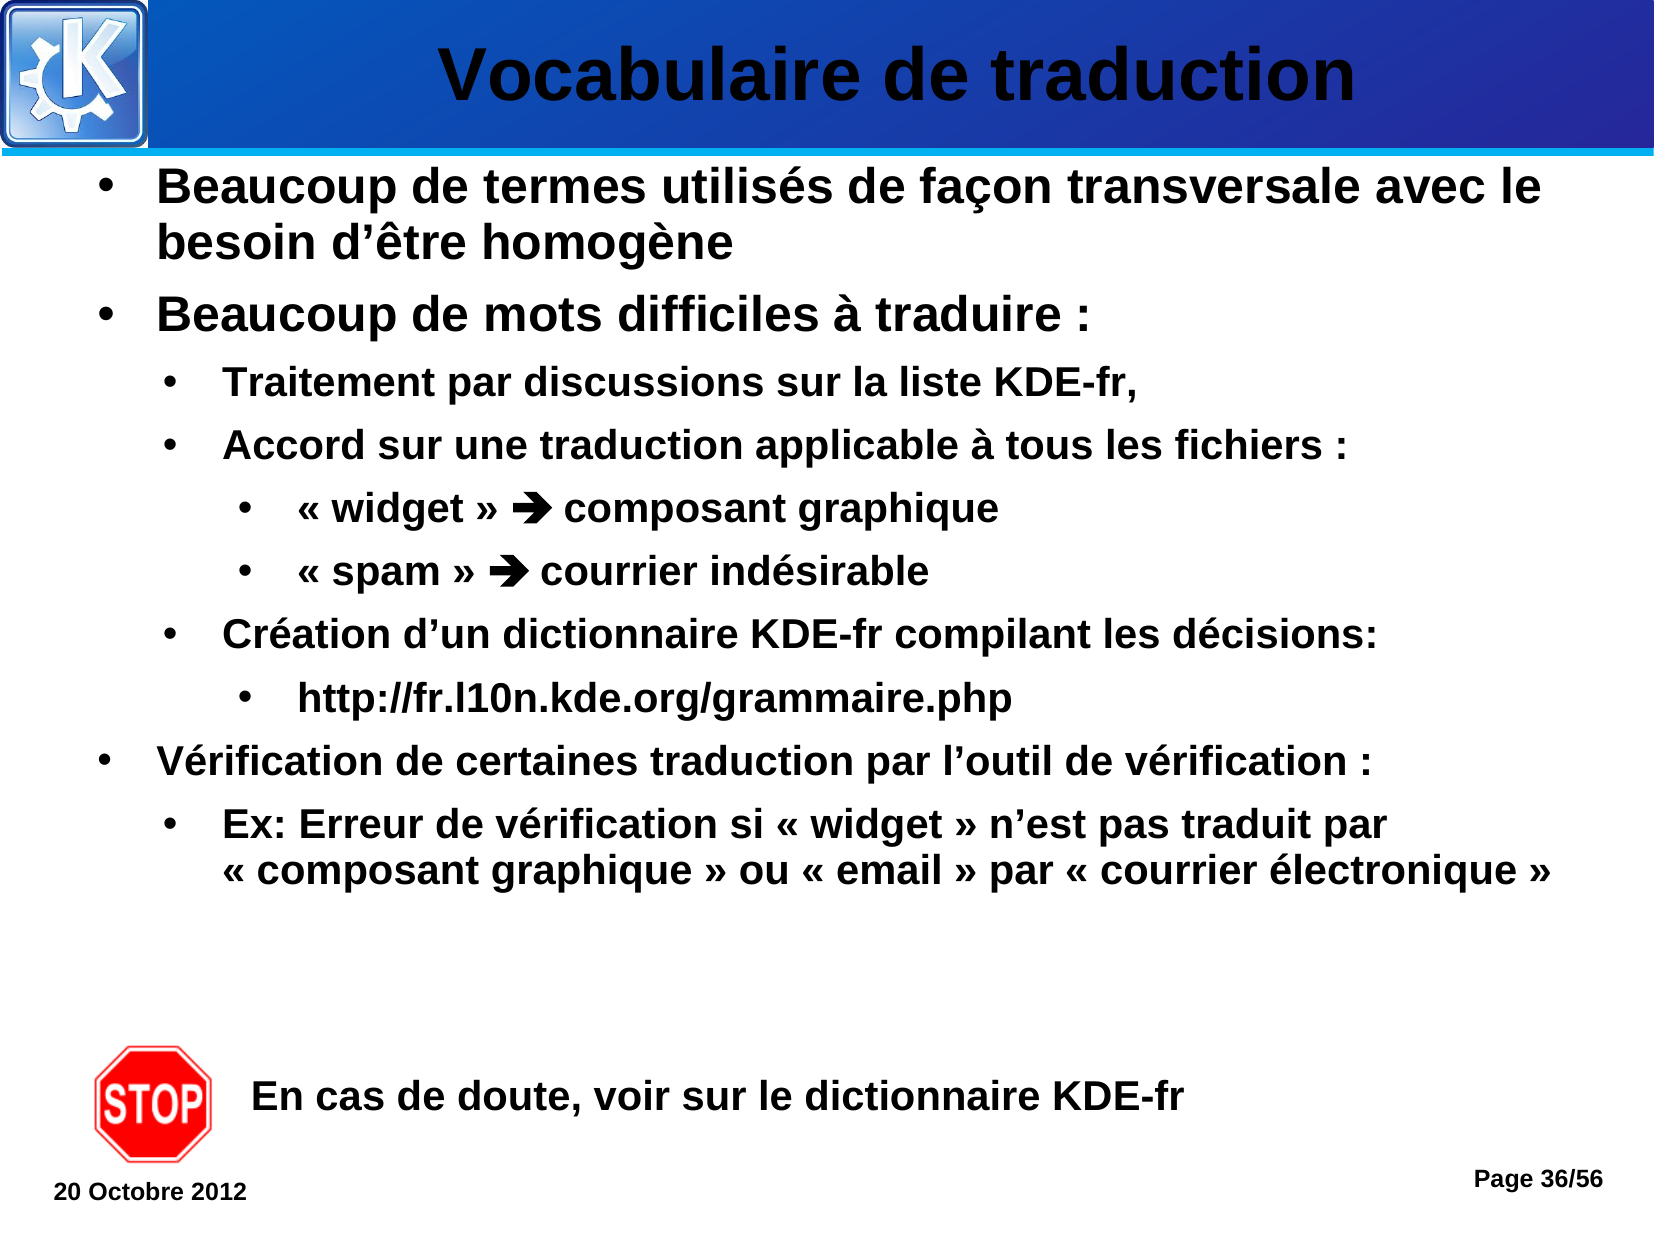

Vocabulaire de traduction
Beaucoup de termes utilisés de façon transversale avec le besoin d’être homogène
Beaucoup de mots difficiles à traduire :
Traitement par discussions sur la liste KDE-fr,
Accord sur une traduction applicable à tous les fichiers :
« widget »  composant graphique
« spam »  courrier indésirable
Création d’un dictionnaire KDE-fr compilant les décisions:
http://fr.l10n.kde.org/grammaire.php
Vérification de certaines traduction par l’outil de vérification :
Ex: Erreur de vérification si « widget » n’est pas traduit par « composant graphique » ou « email » par « courrier électronique »
En cas de doute, voir sur le dictionnaire KDE-fr